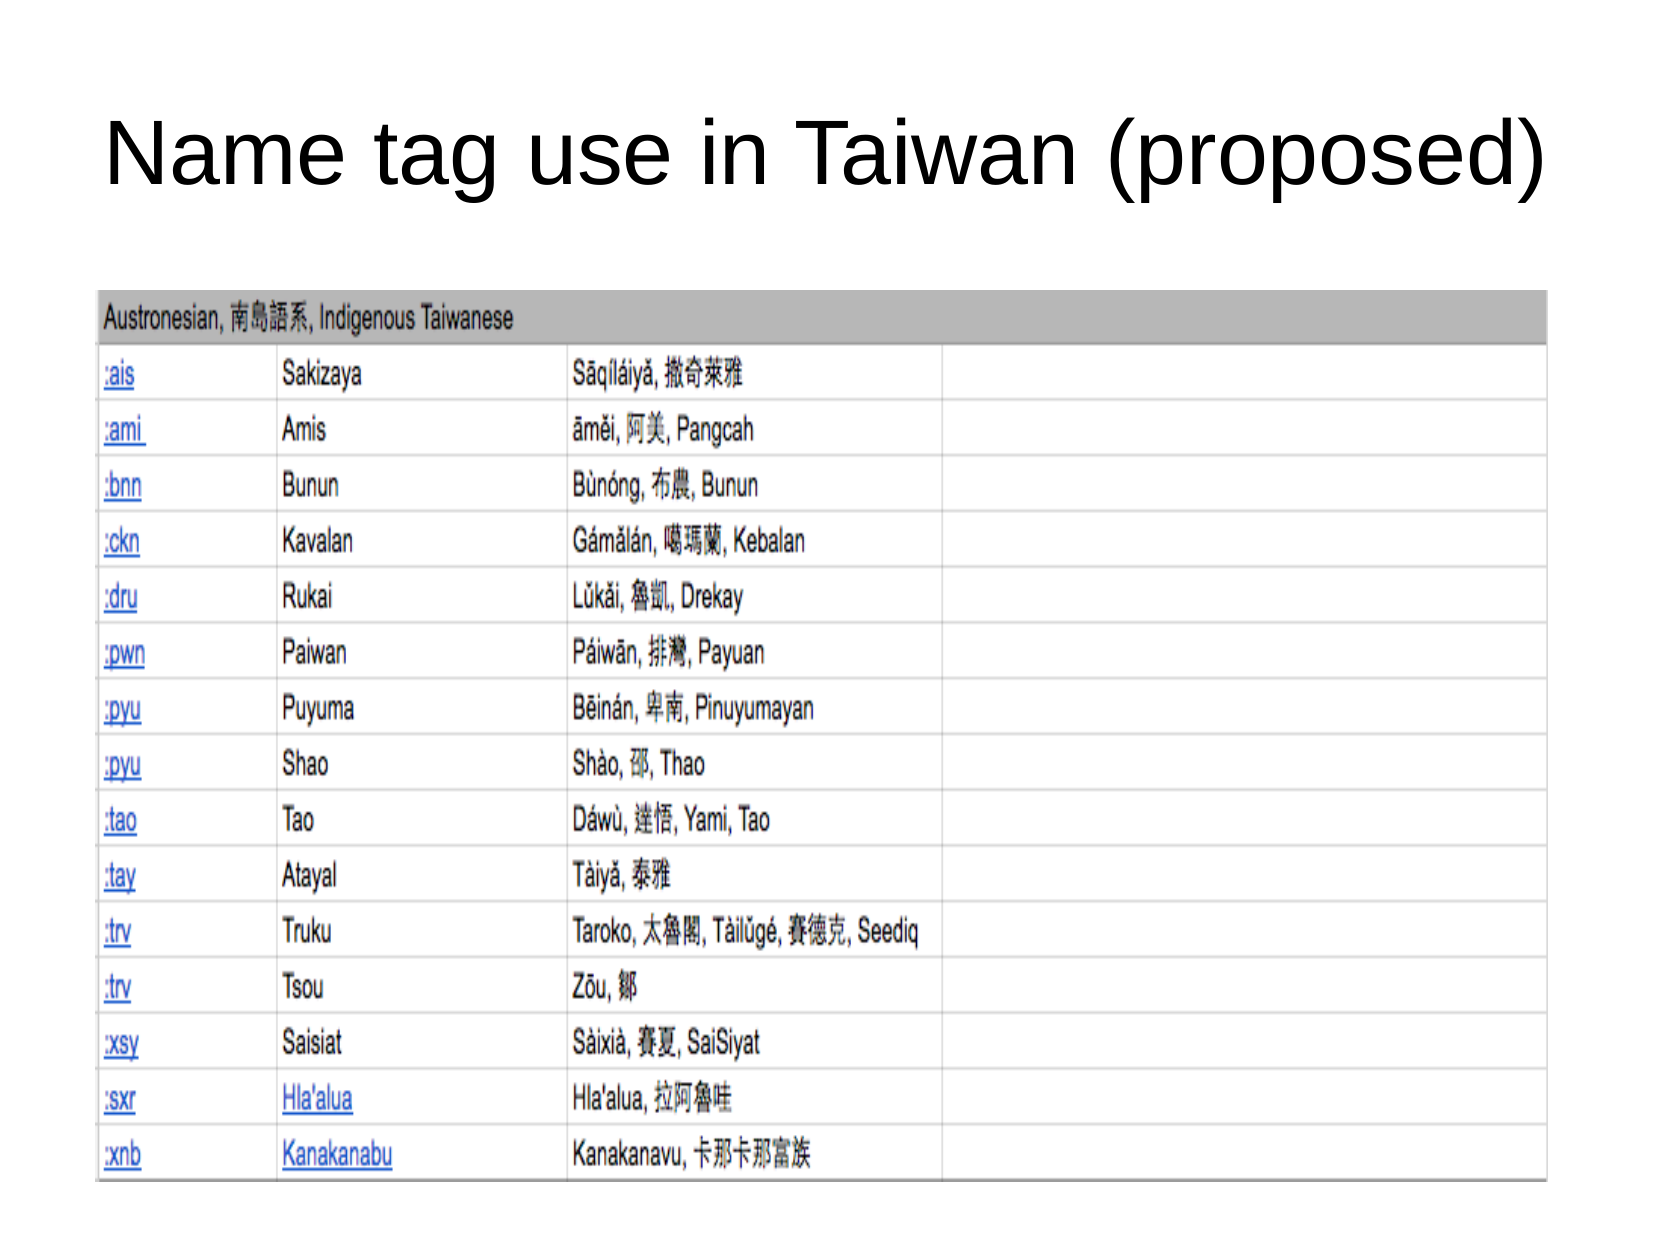

# Name tag use in Taiwan (proposed)